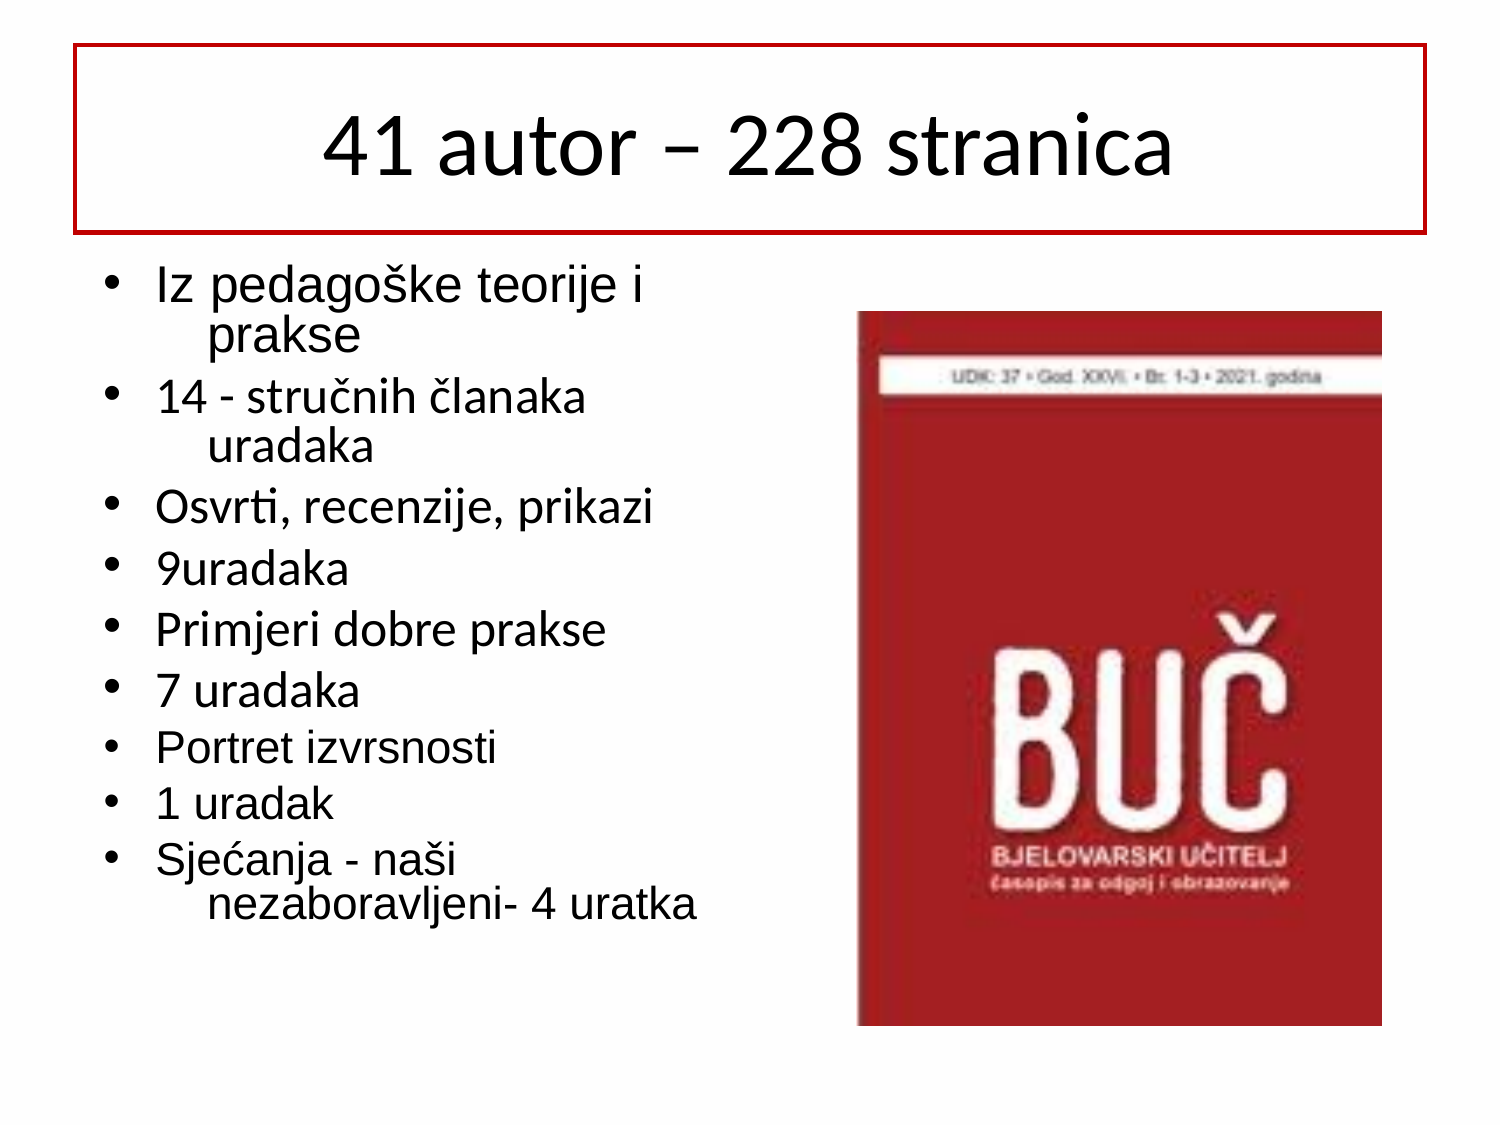

# 41 autor – 228 stranica
Iz pedagoške teorije i prakse
14 - stručnih članaka uradaka
Osvrti, recenzije, prikazi
9uradaka
Primjeri dobre prakse
7 uradaka
Portret izvrsnosti
1 uradak
Sjećanja - naši nezaboravljeni- 4 uratka